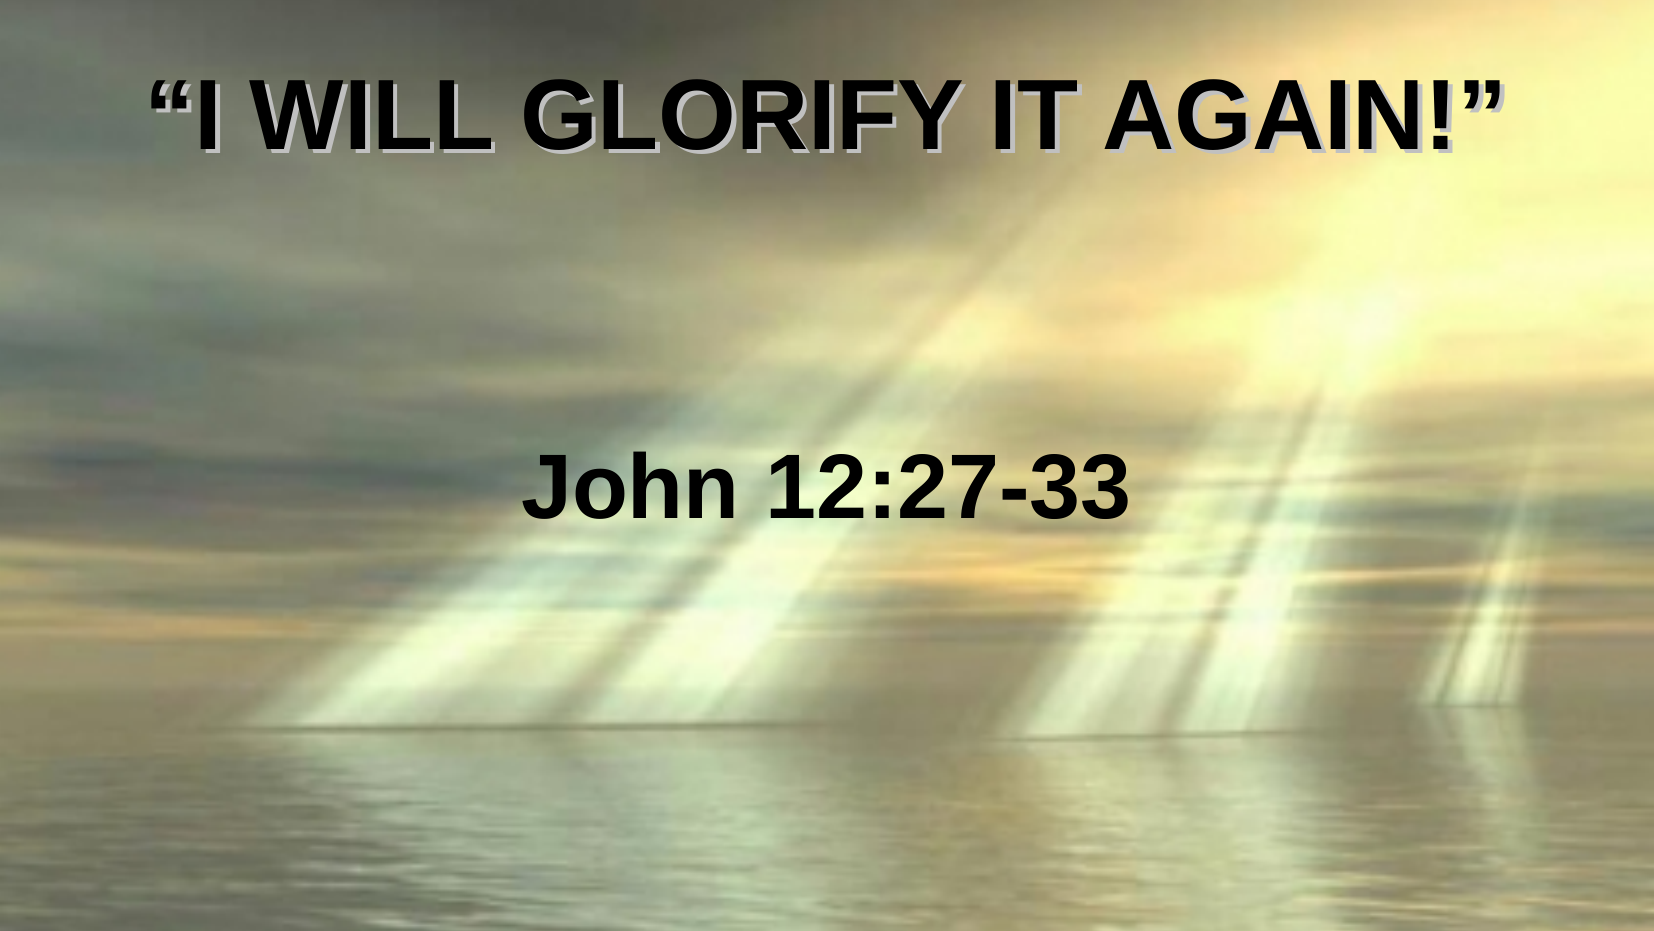

# “I WILL GLORIFY IT AGAIN!”
John 12:27-33